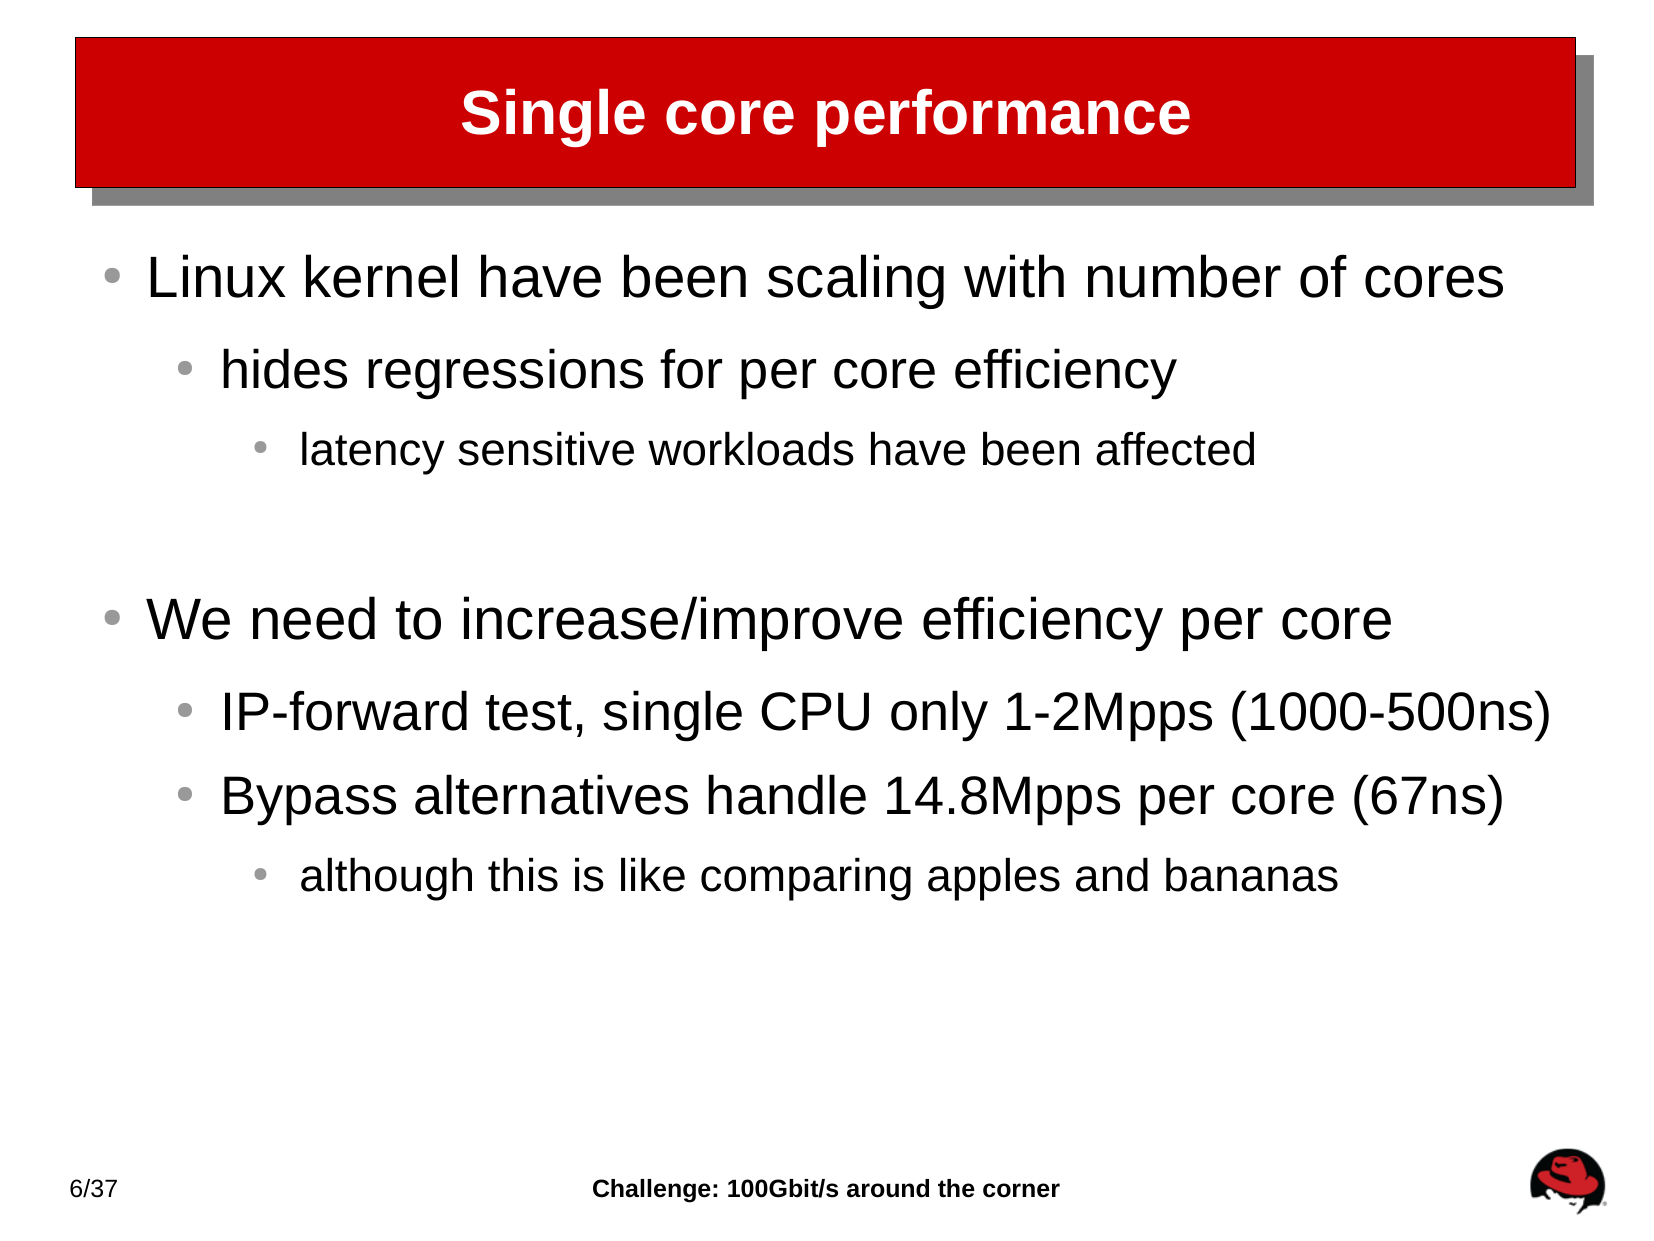

# Single core performance
Linux kernel have been scaling with number of cores
hides regressions for per core efficiency
latency sensitive workloads have been affected
We need to increase/improve efficiency per core
IP-forward test, single CPU only 1-2Mpps (1000-500ns)
Bypass alternatives handle 14.8Mpps per core (67ns)
although this is like comparing apples and bananas